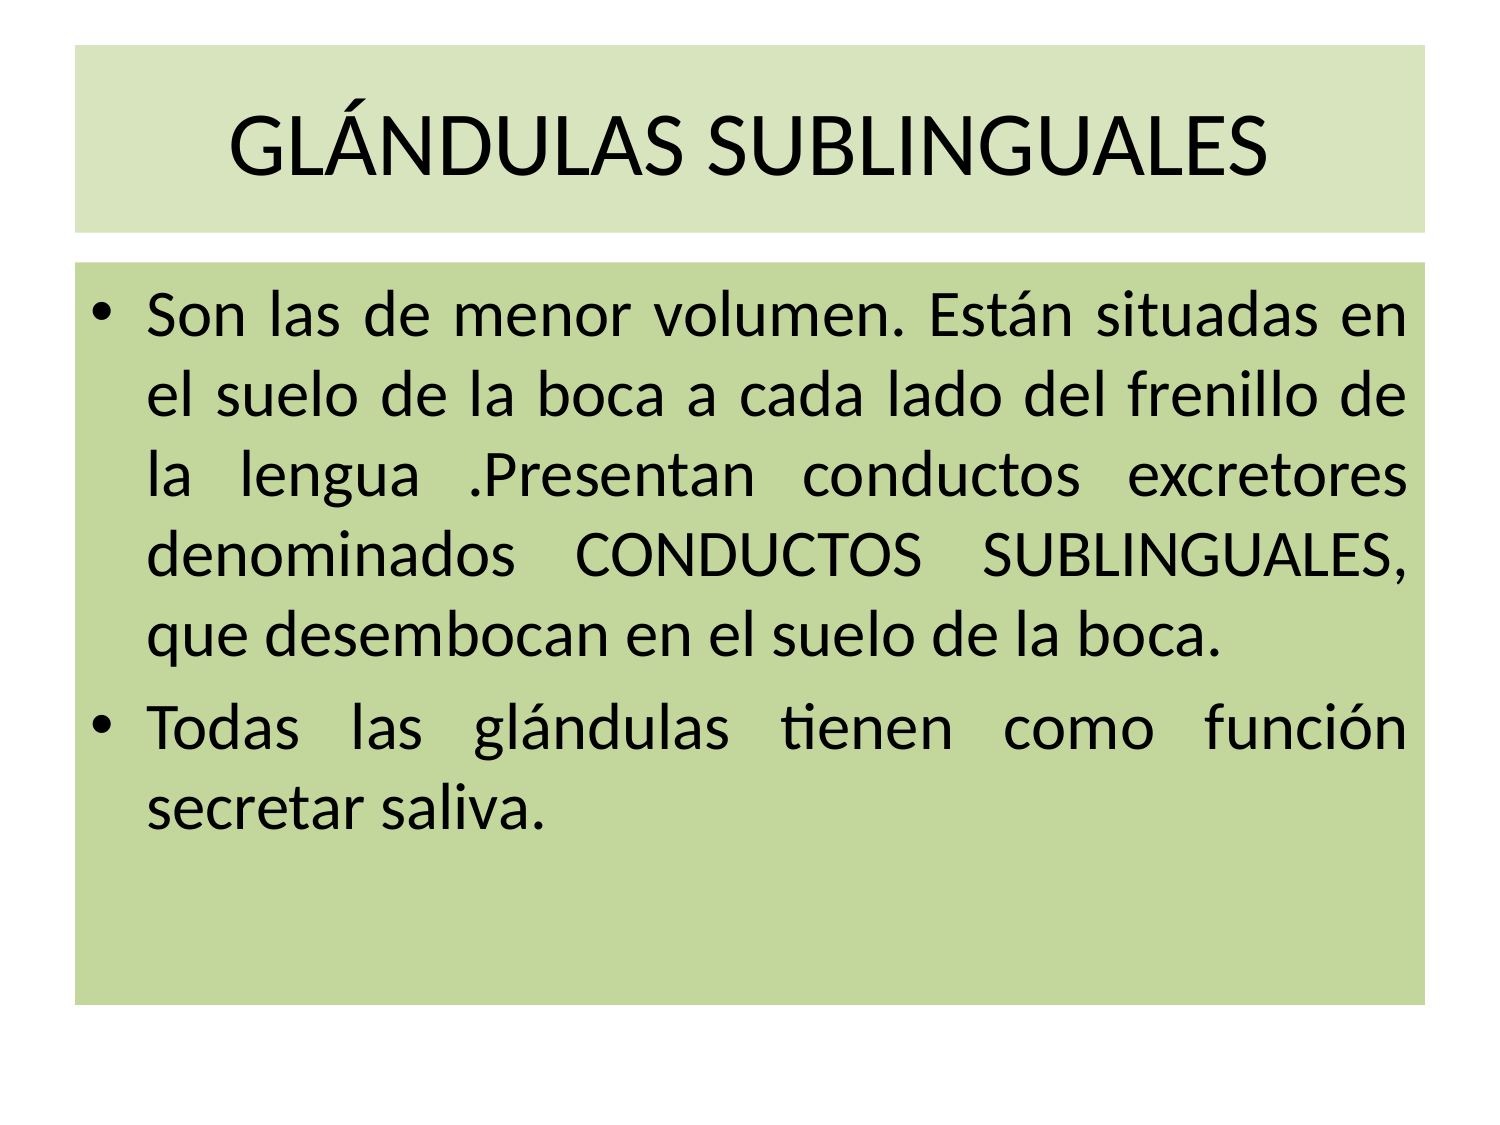

# GLÁNDULAS SUBLINGUALES
Son las de menor volumen. Están situadas en el suelo de la boca a cada lado del frenillo de la lengua .Presentan conductos excretores denominados CONDUCTOS SUBLINGUALES, que desembocan en el suelo de la boca.
Todas las glándulas tienen como función secretar saliva.